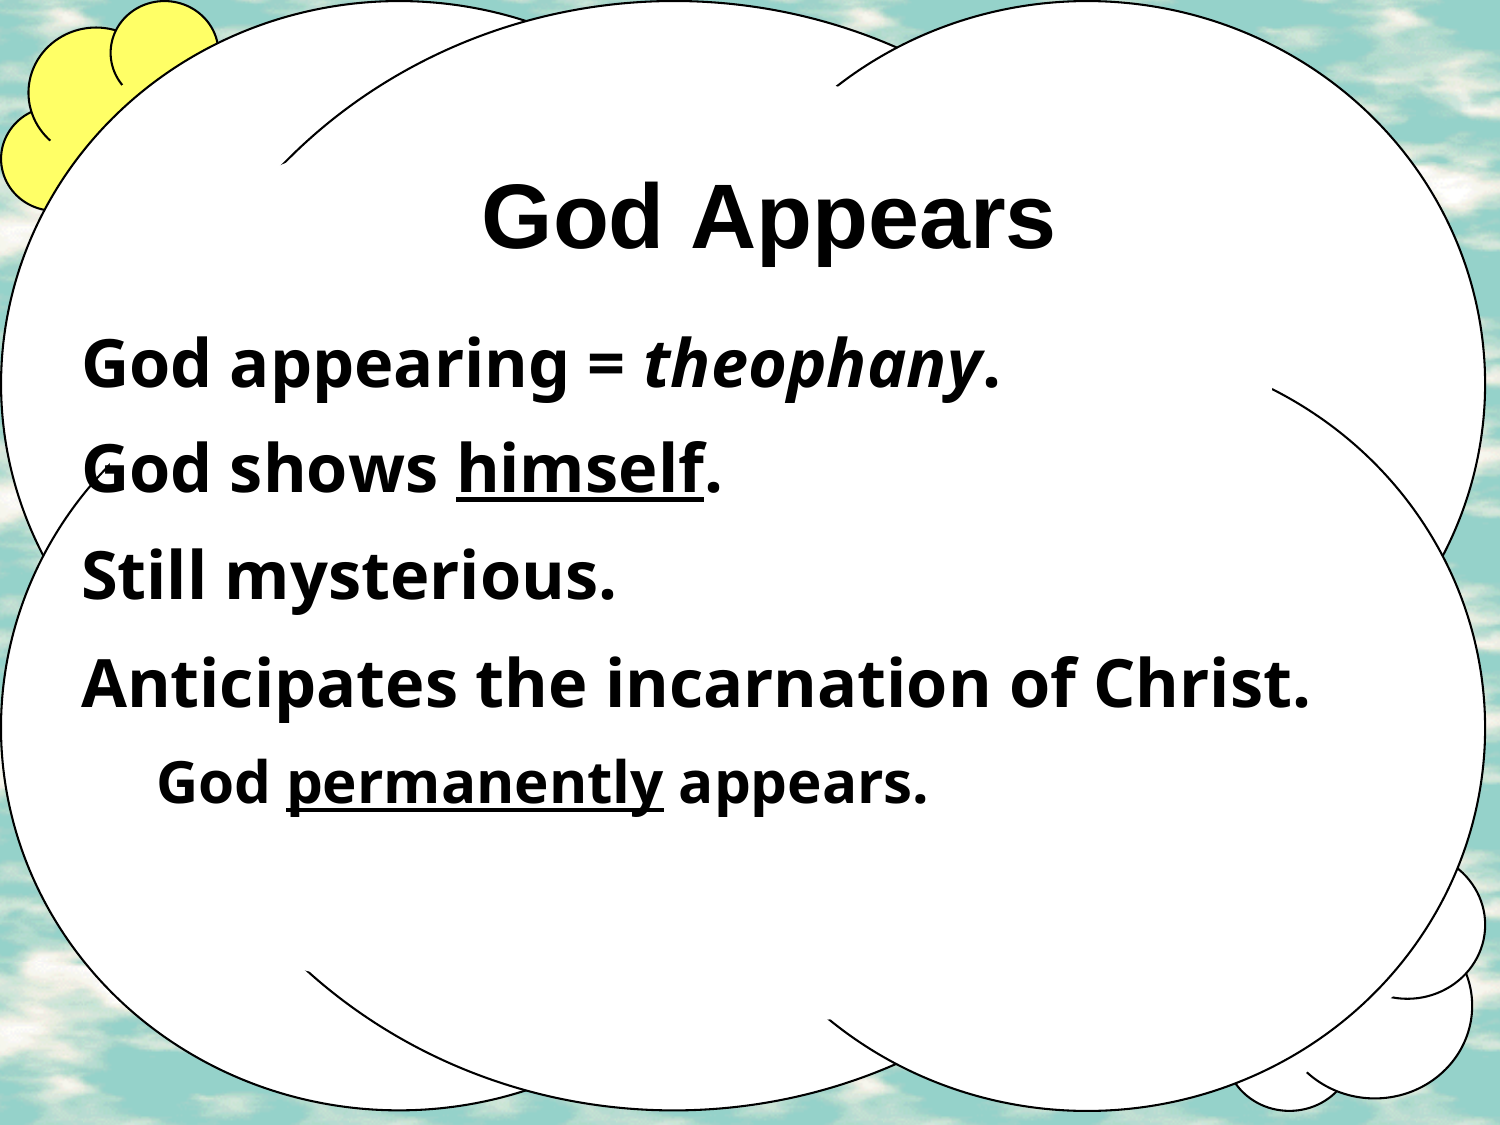

# God Appears
God appearing = theophany.
God shows himself.
Still mysterious.
Anticipates the incarnation of Christ.
God permanently appears.